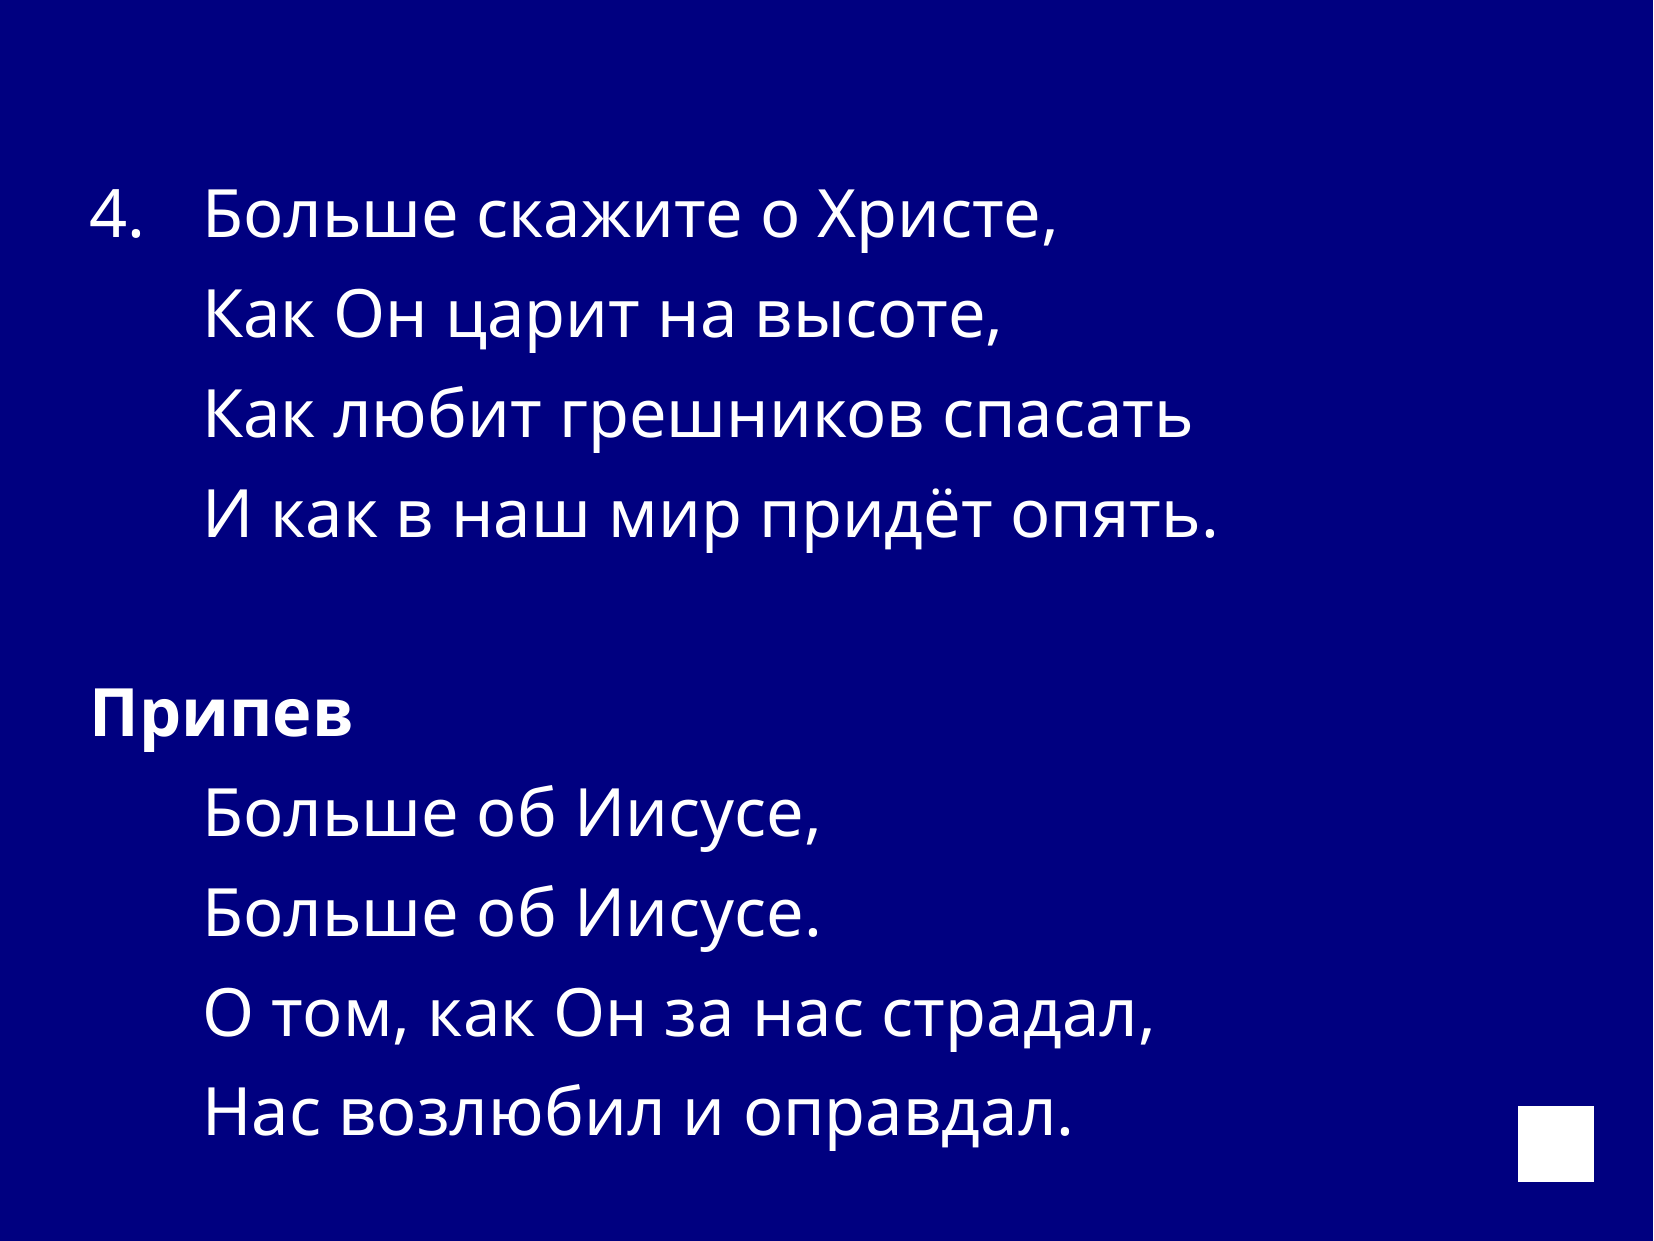

4.	Больше скажите о Христе,
	Как Он царит на высоте,
	Как любит грешников спасать
	И как в наш мир придёт опять.
Припев
	Больше об Иисусе,
	Больше об Иисусе.
	О том, как Он за нас страдал,
	Нас возлюбил и оправдал.